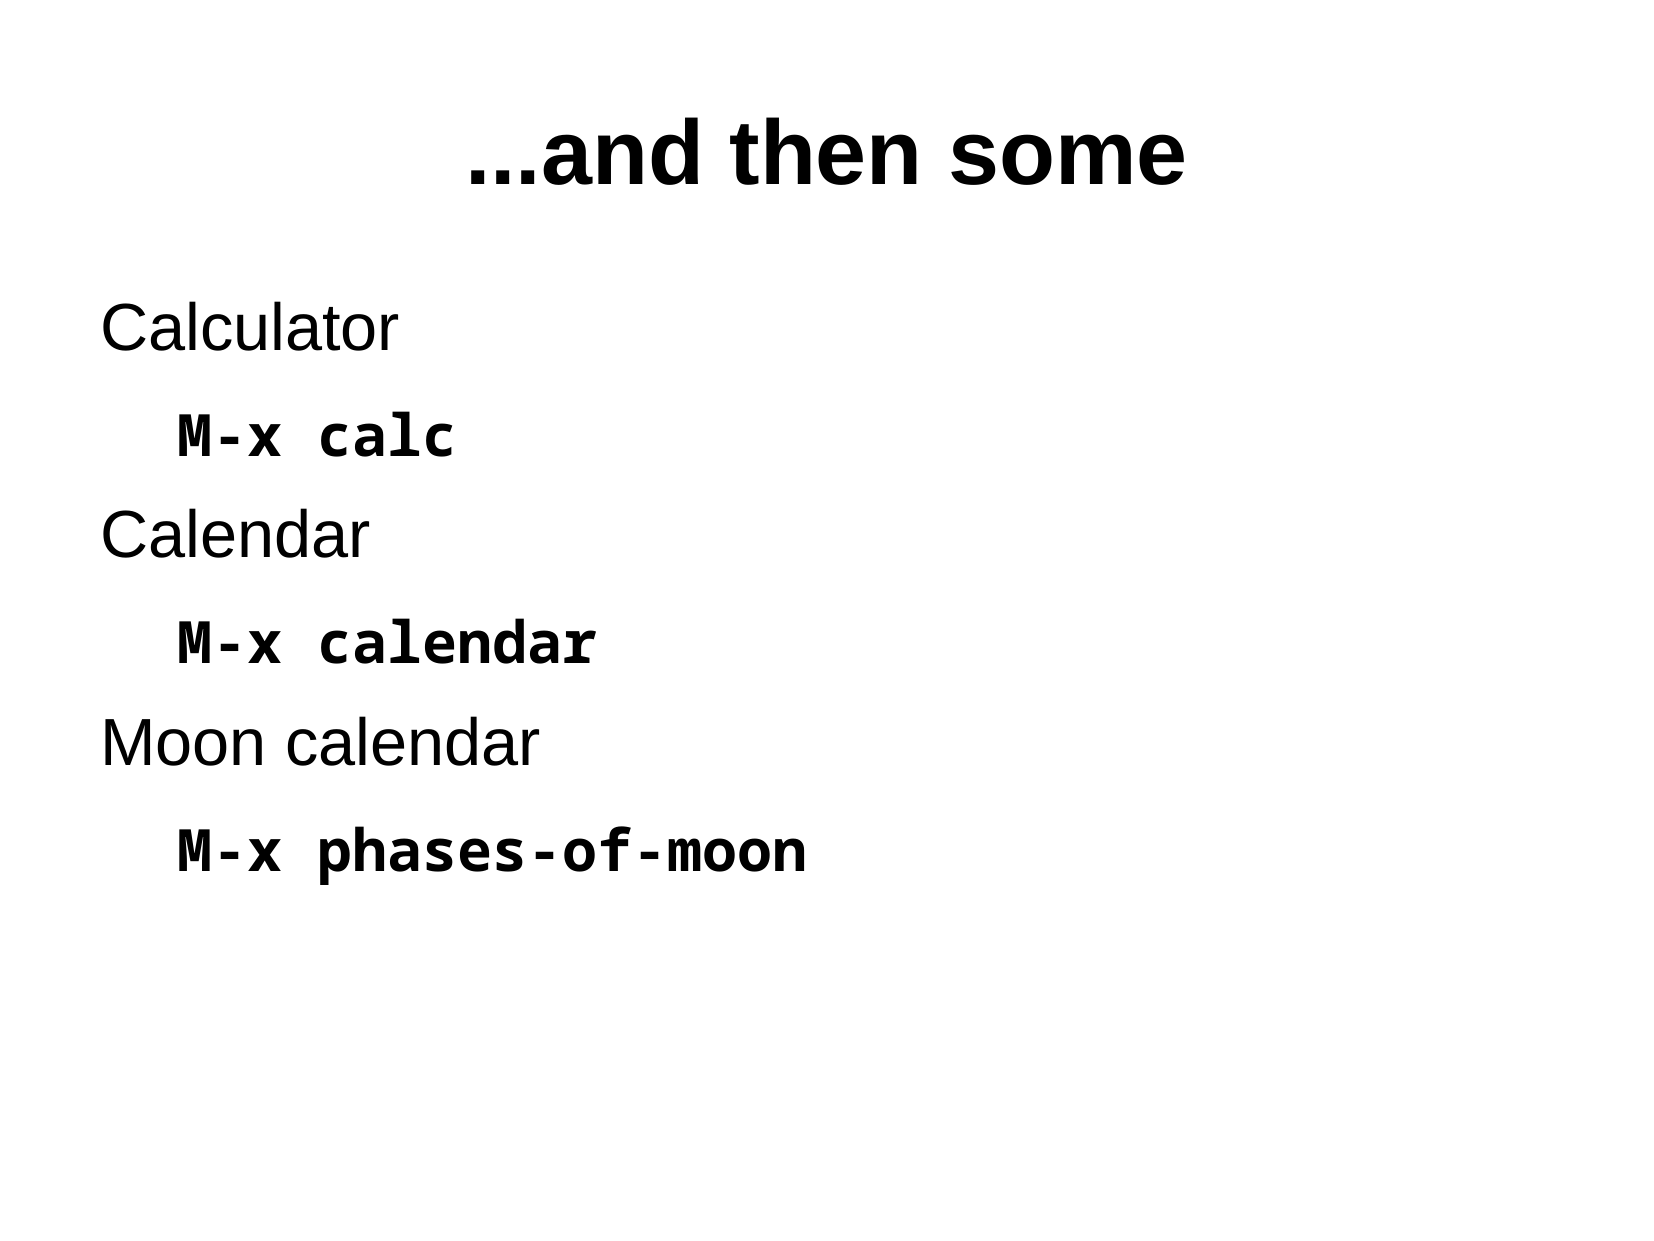

# ...and then some
Calculator
M-x calc
Calendar
M-x calendar
Moon calendar
M-x phases-of-moon